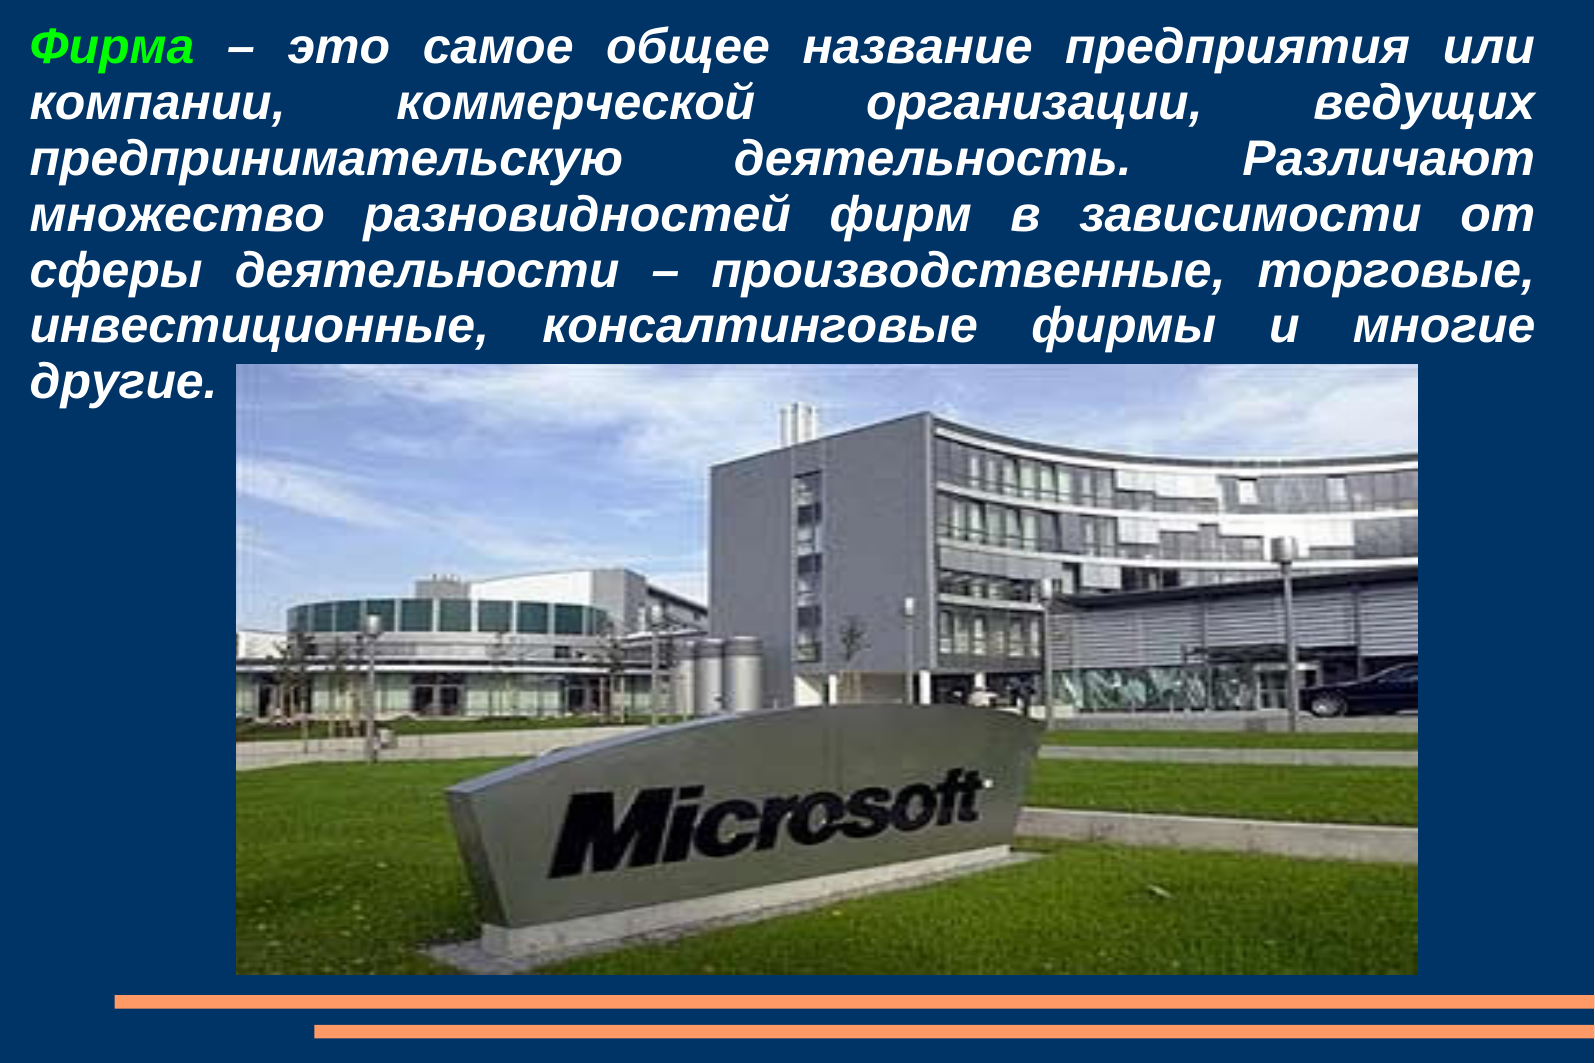

# Фирма – это самое общее название предприятия или компании, коммерческой организации, ведущих предпринимательскую деятельность. Различают множество разновидностей фирм в зависимости от сферы деятельности – производственные, торговые, инвестиционные, консалтинговые фирмы и многие другие.